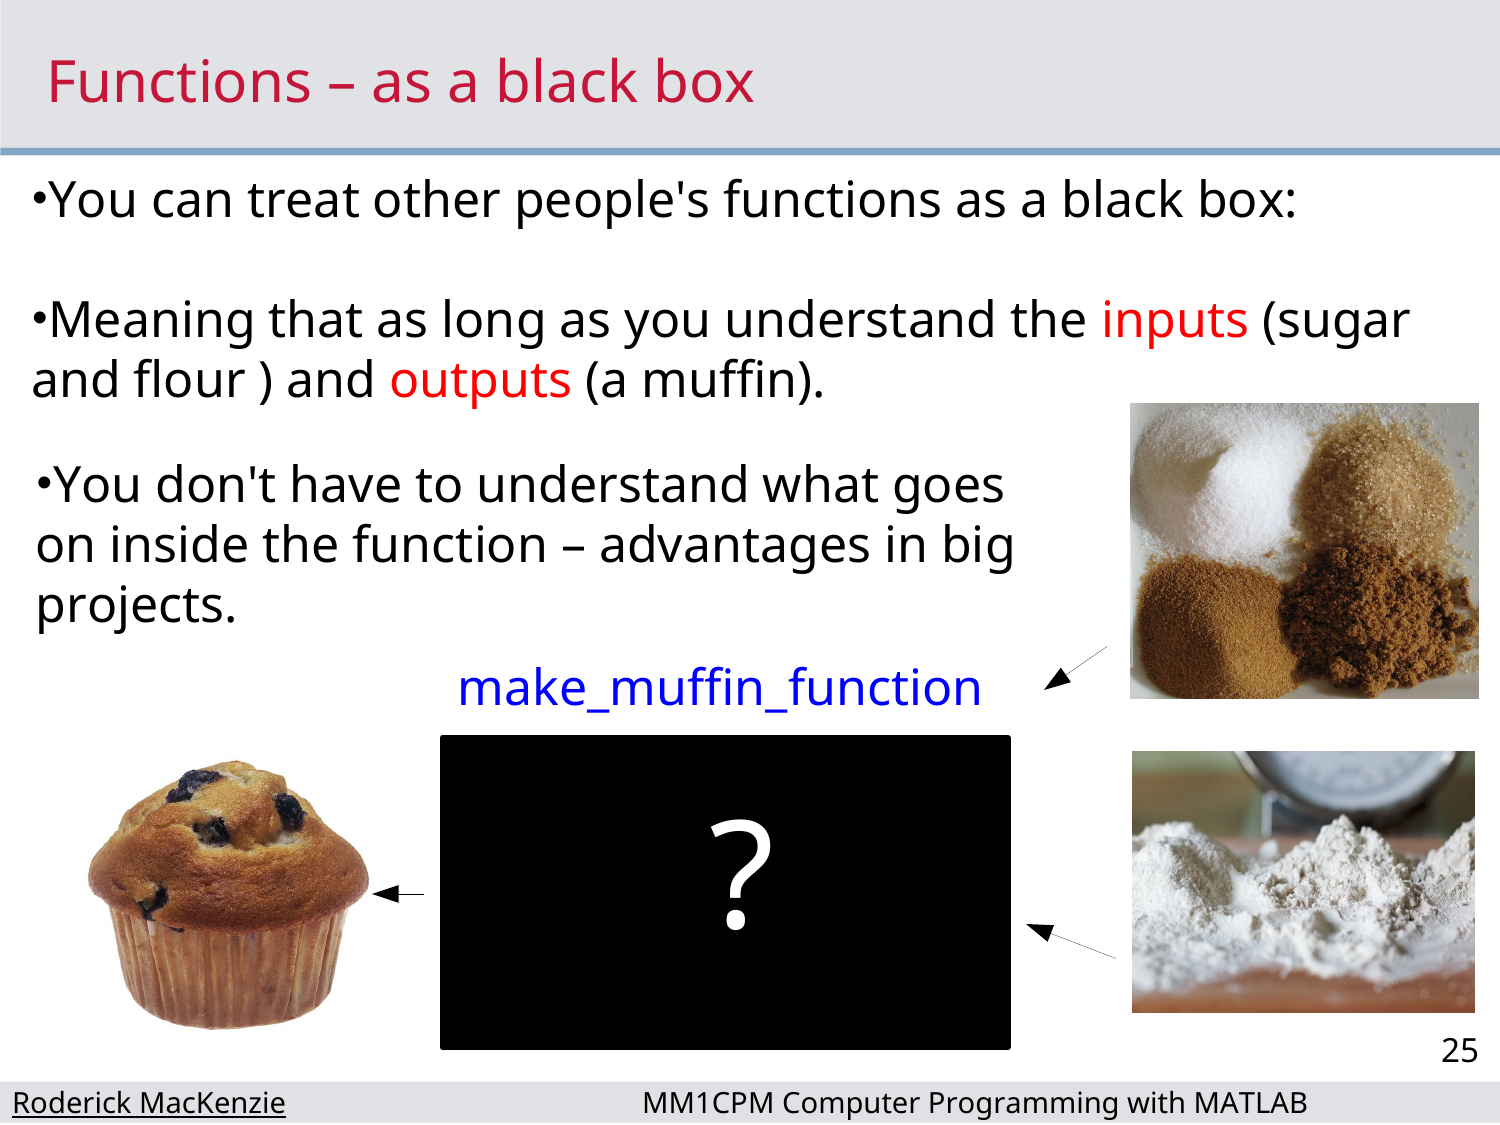

# Functions – as a black box
You can treat other people's functions as a black box:
Meaning that as long as you understand the inputs (sugar and flour ) and outputs (a muffin).
You don't have to understand what goes on inside the function – advantages in big projects.
make_muffin_function
?